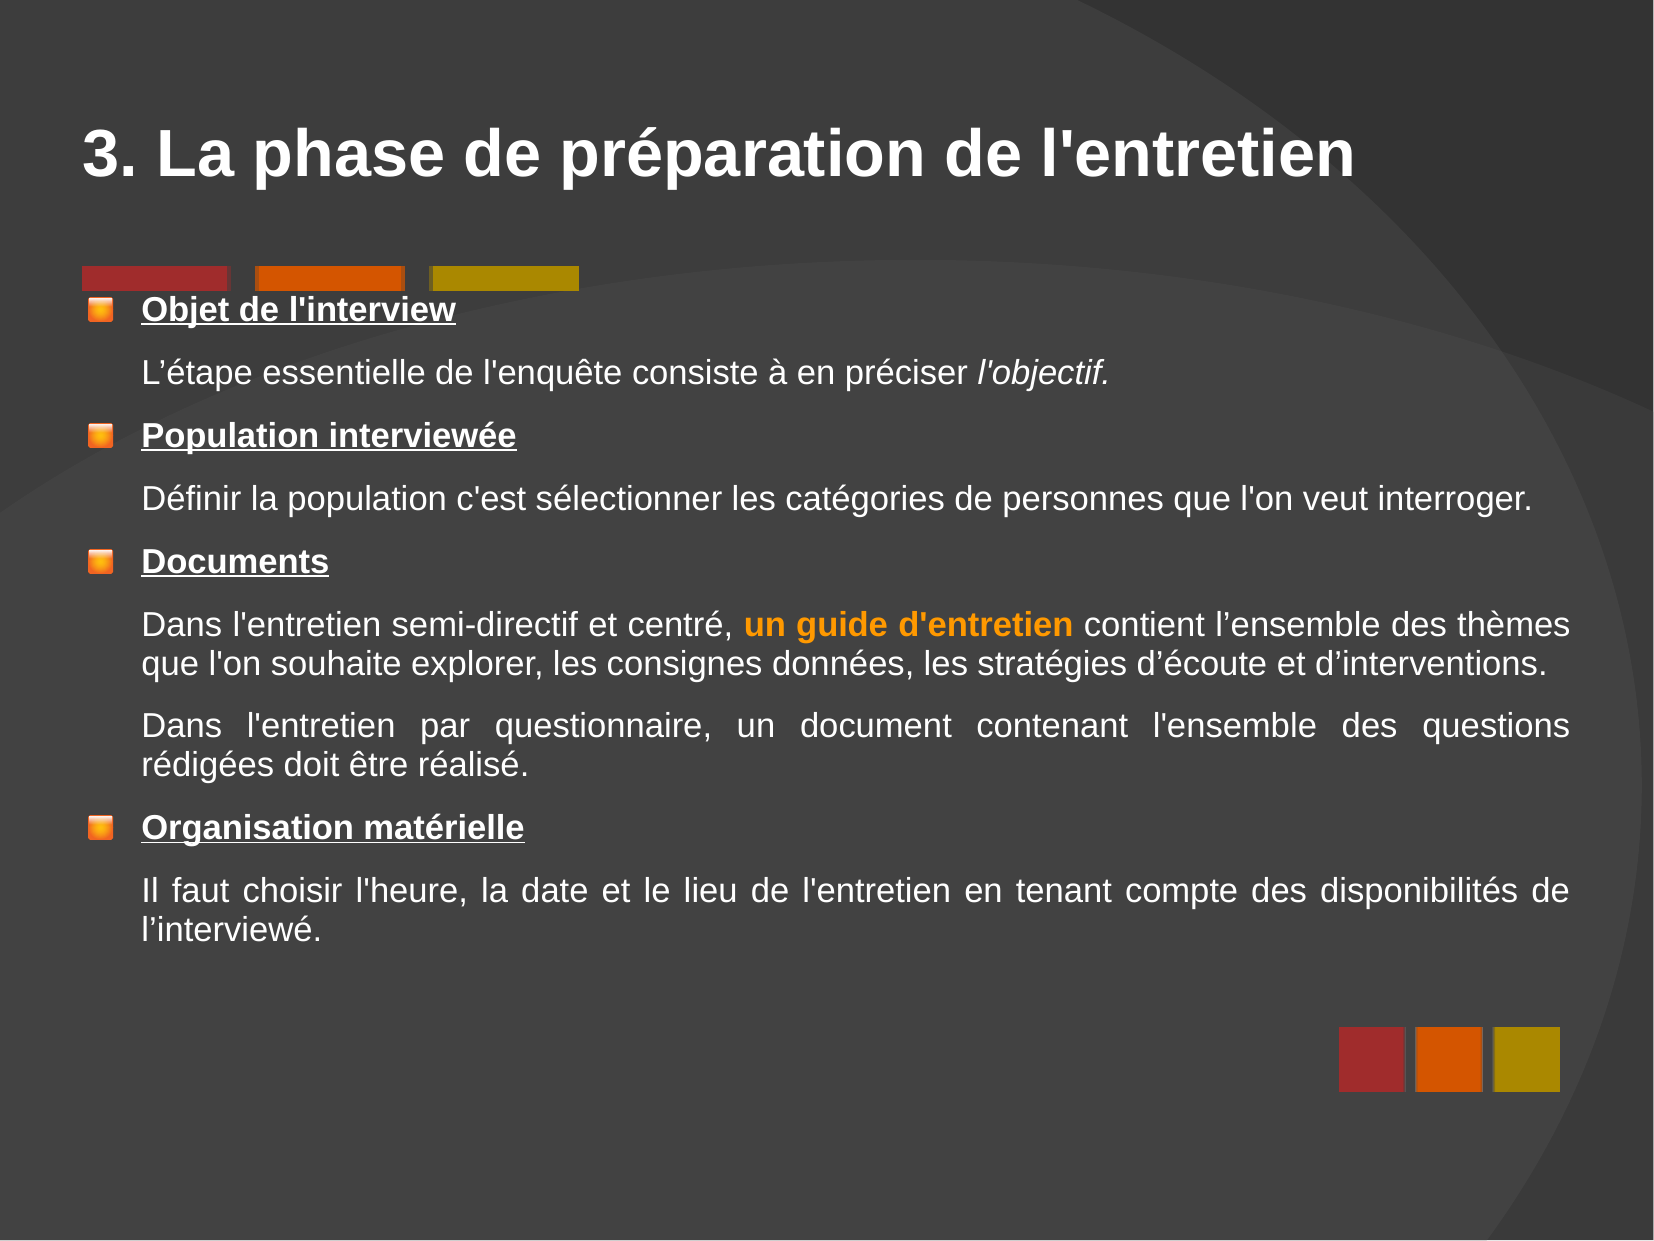

# 3. La phase de préparation de l'entretien
Objet de l'interview
L’étape essentielle de l'enquête consiste à en préciser l'objectif.
Population interviewée
Définir la population c'est sélectionner les catégories de personnes que l'on veut interroger.
Documents
Dans l'entretien semi-directif et centré, un guide d'entretien contient l’ensemble des thèmes que l'on souhaite explorer, les consignes données, les stratégies d’écoute et d’interventions.
Dans l'entretien par questionnaire, un document contenant l'ensemble des questions rédigées doit être réalisé.
Organisation matérielle
Il faut choisir l'heure, la date et le lieu de l'entretien en tenant compte des disponibilités de l’interviewé.